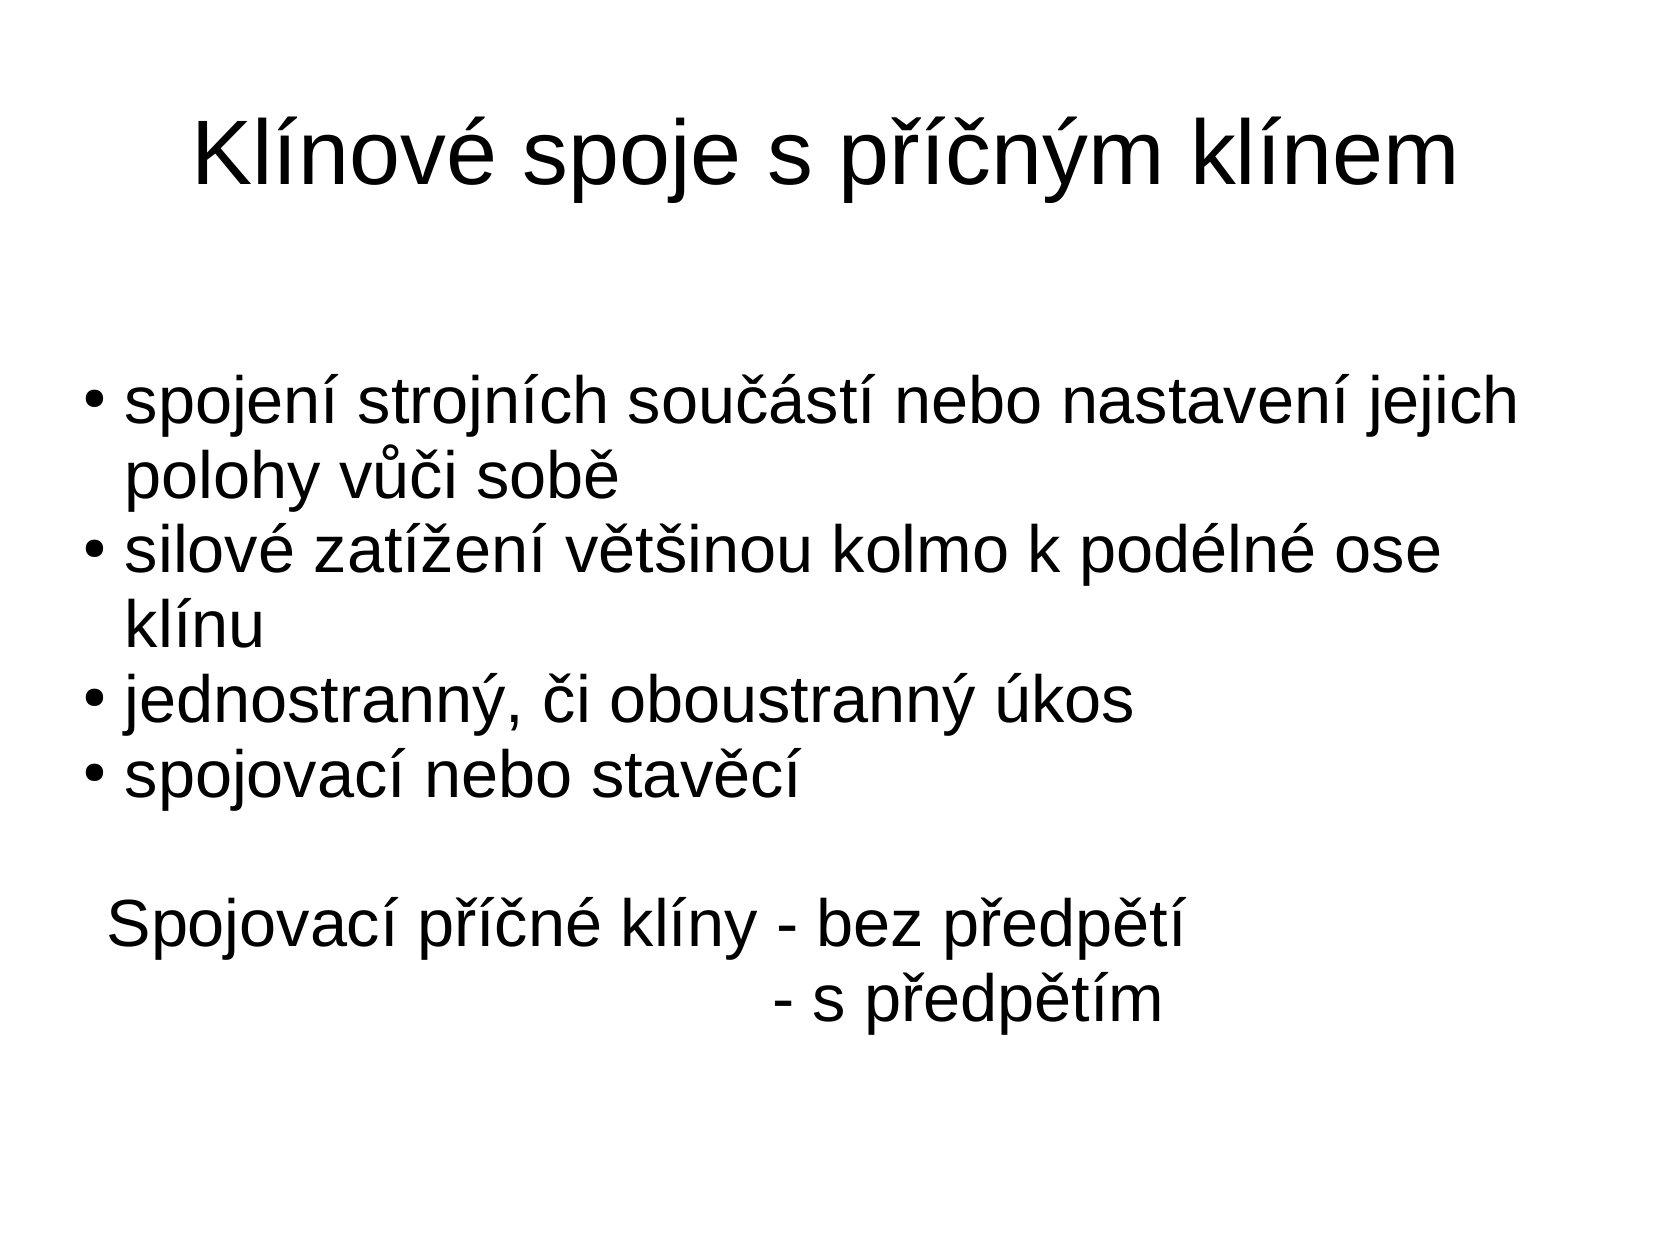

Klínové spoje s příčným klínem
# spojení strojních součástí nebo nastavení jejich
 polohy vůči sobě
 silové zatížení většinou kolmo k podélné ose
 klínu
 jednostranný, či oboustranný úkos
 spojovací nebo stavěcí
Spojovací příčné klíny - bez předpětí
 - s předpětím